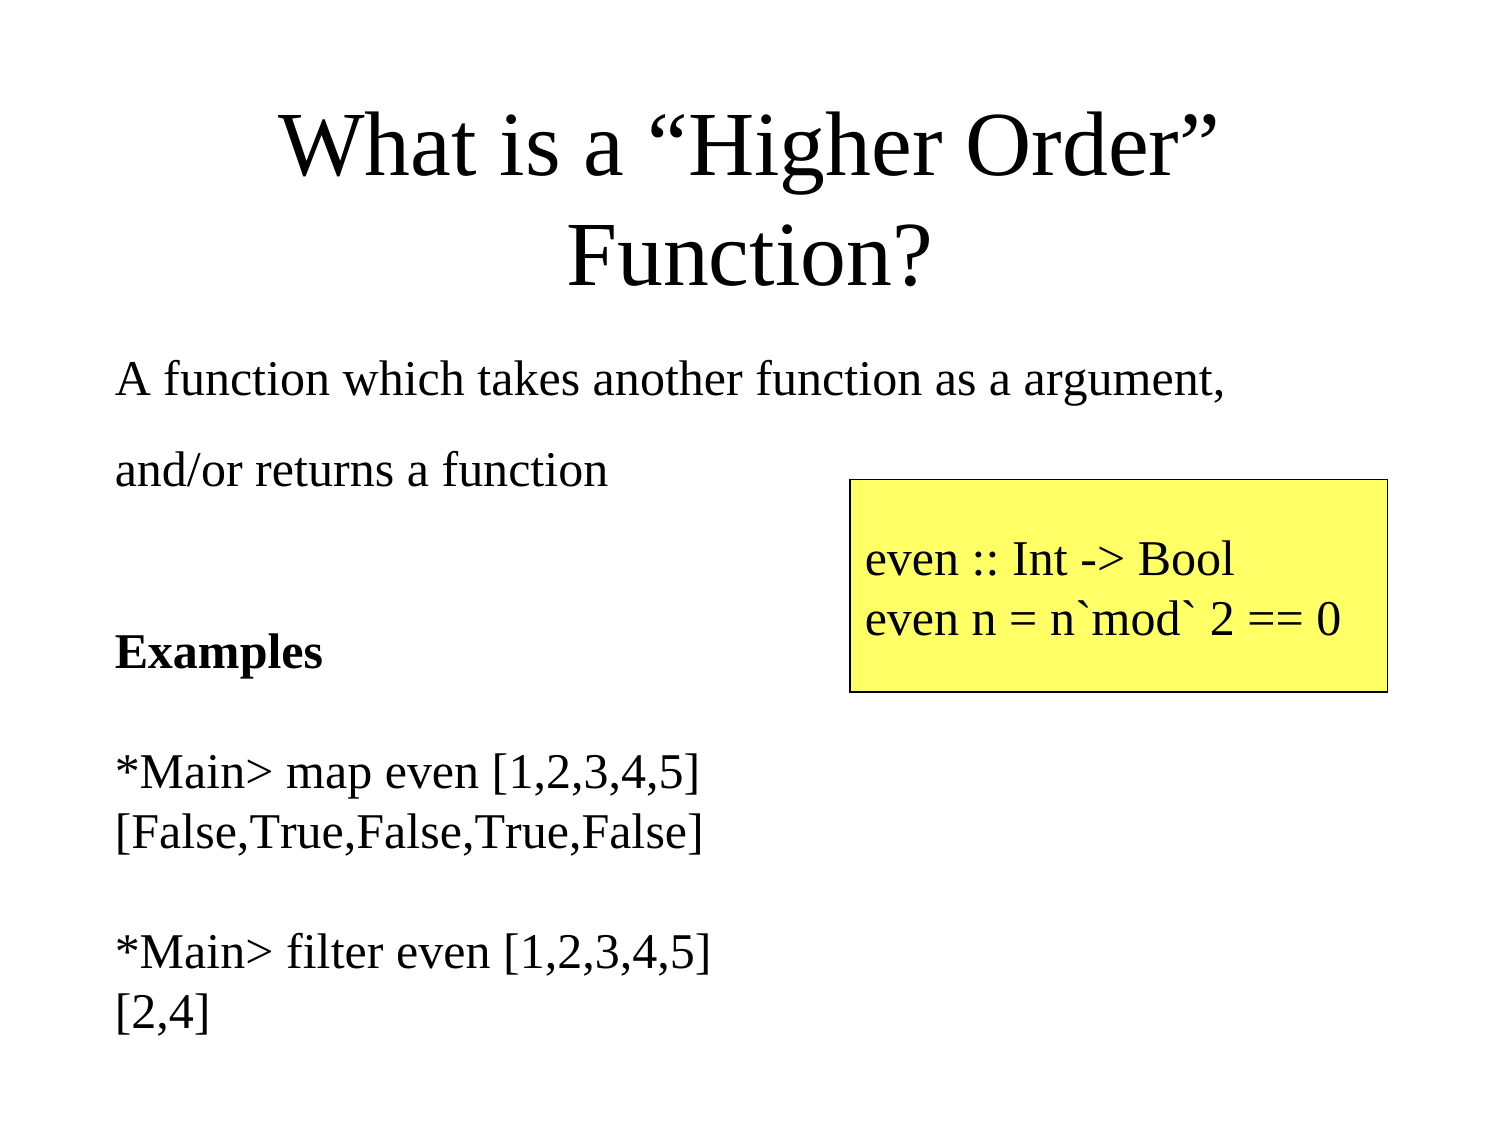

# What is a “Higher Order” Function?
A function which takes another function as a argument,
and/or returns a function
Examples
*Main> map even [1,2,3,4,5]
[False,True,False,True,False]
*Main> filter even [1,2,3,4,5]
[2,4]
even :: Int -> Bool
even n = n`mod` 2 == 0